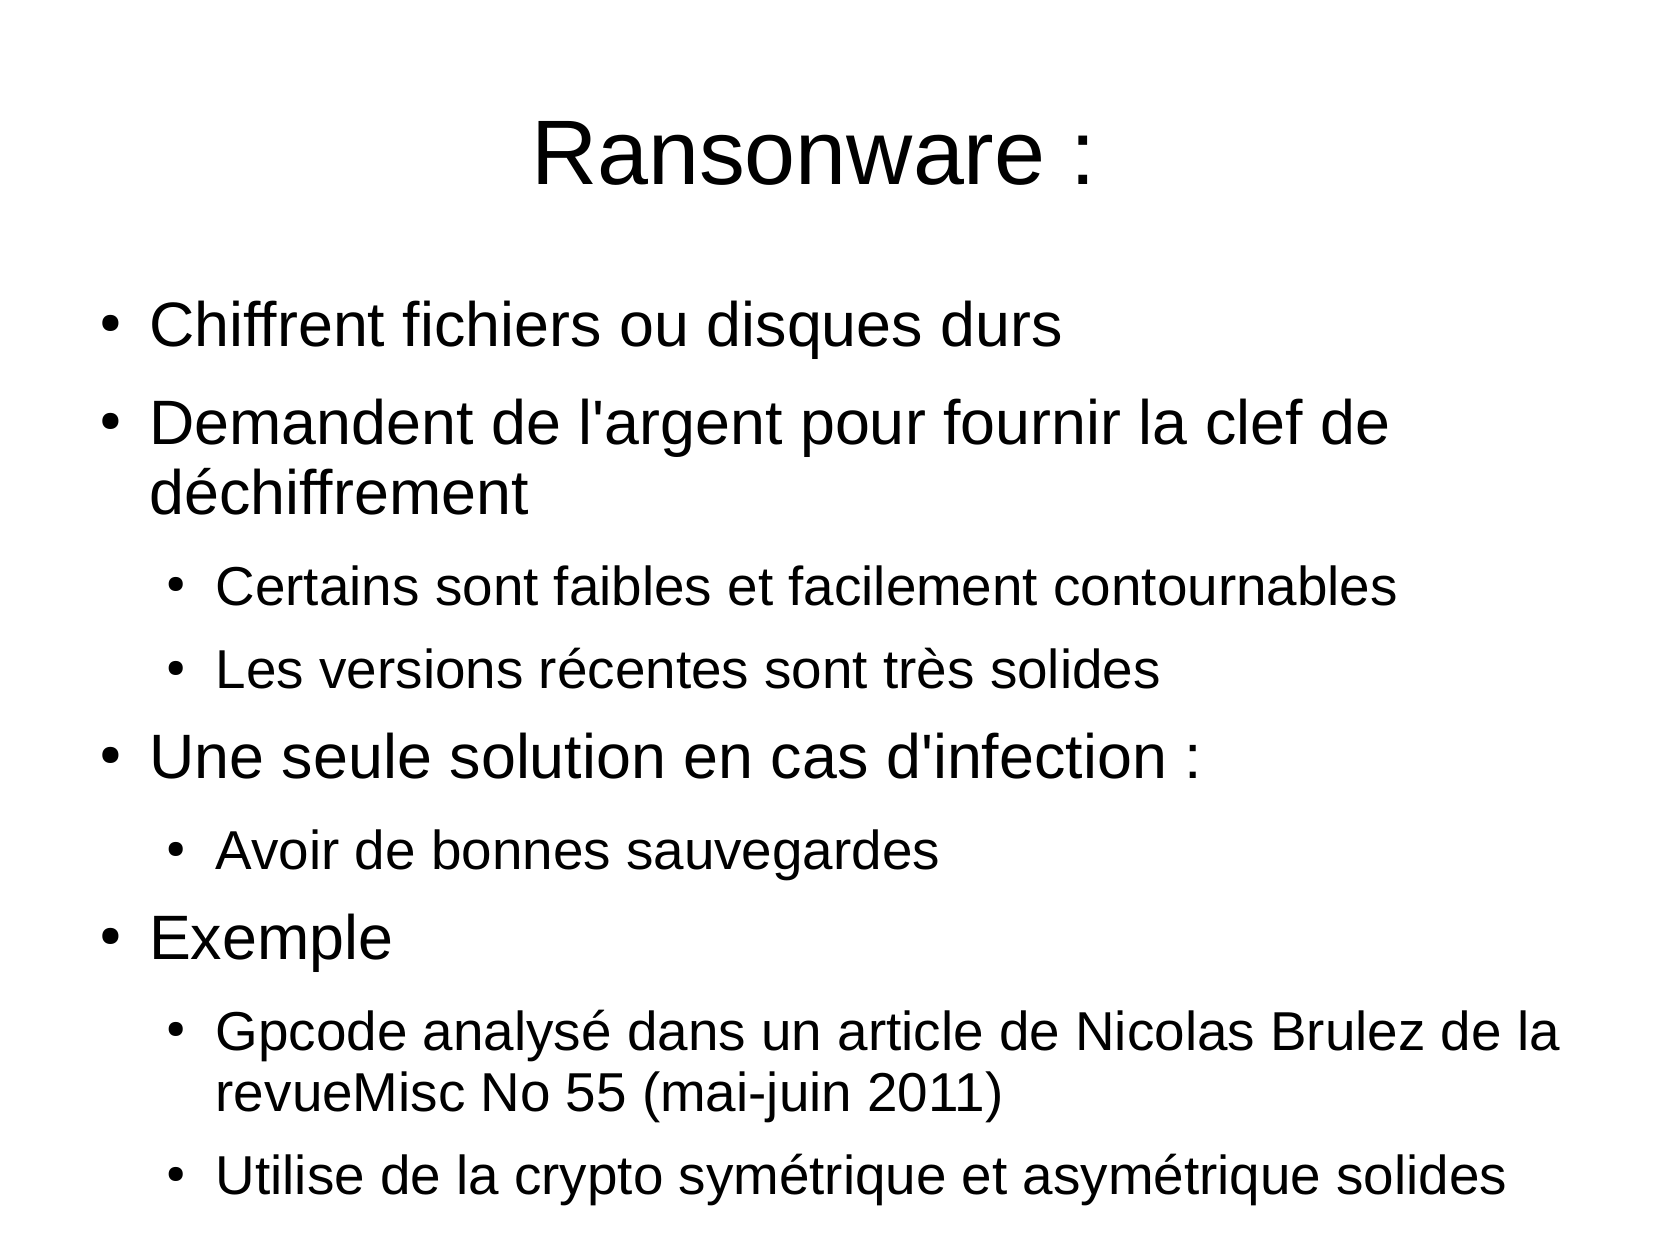

# Ransonware :
Chiffrent fichiers ou disques durs
Demandent de l'argent pour fournir la clef de déchiffrement
Certains sont faibles et facilement contournables
Les versions récentes sont très solides
Une seule solution en cas d'infection :
Avoir de bonnes sauvegardes
Exemple
Gpcode analysé dans un article de Nicolas Brulez de la revueMisc No 55 (mai-juin 2011)
Utilise de la crypto symétrique et asymétrique solides